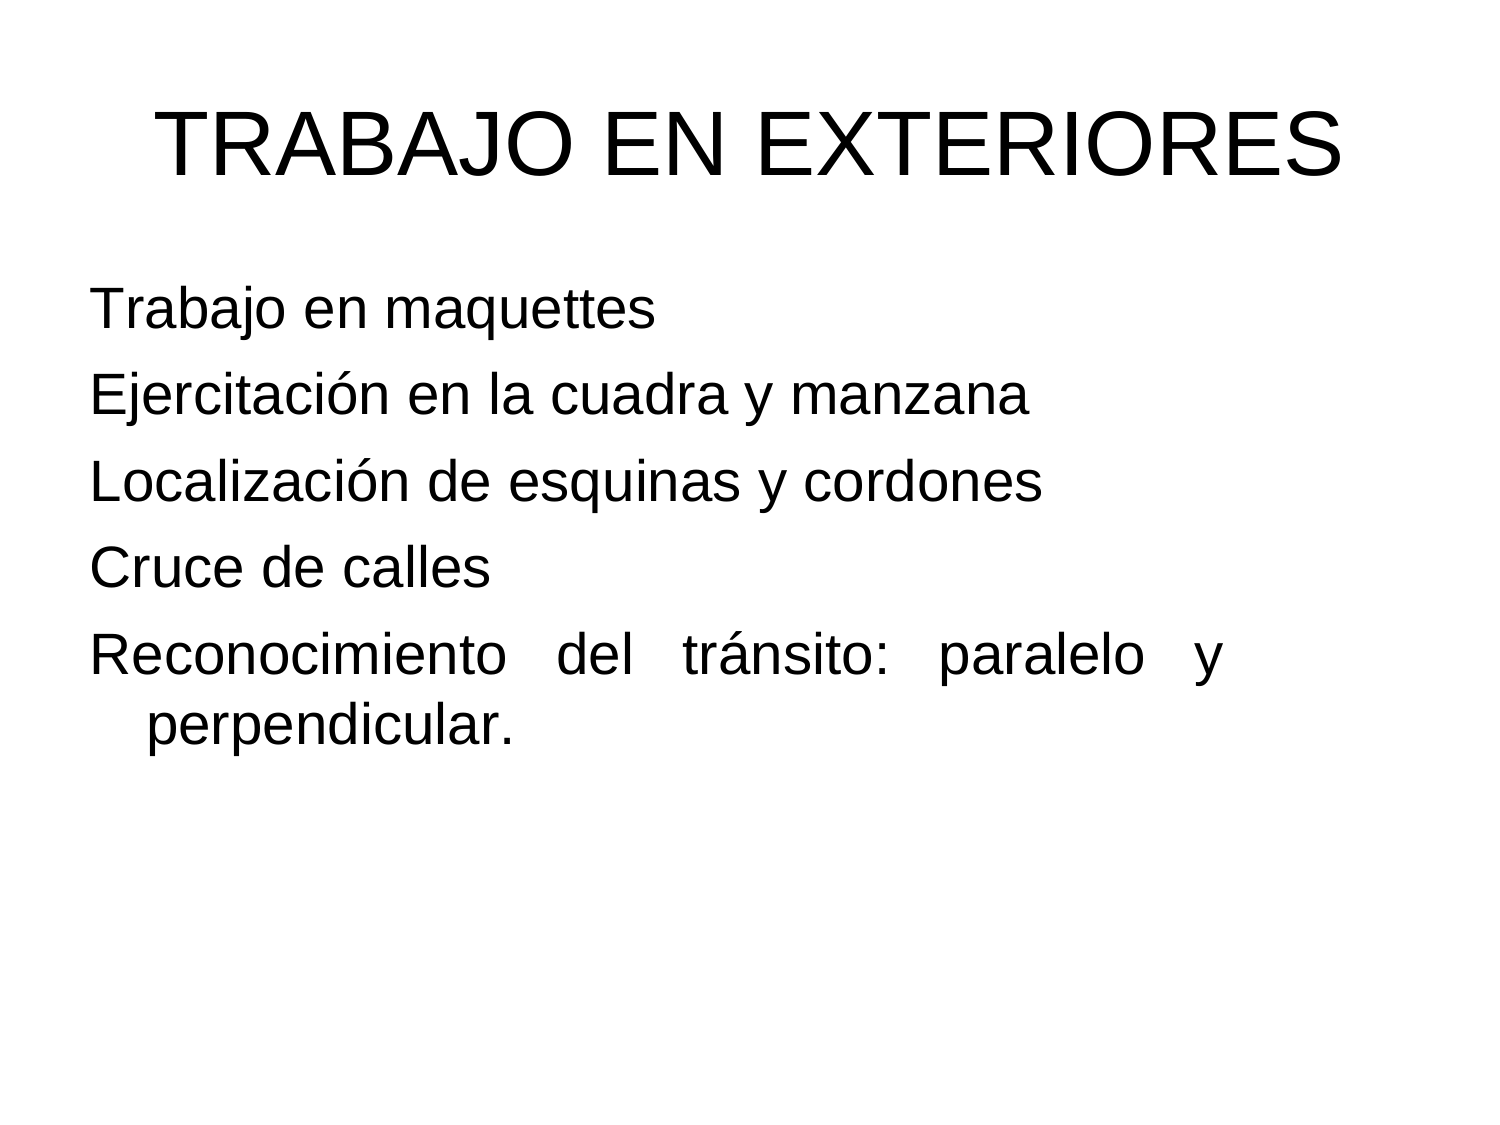

# TRABAJO EN EXTERIORES
Trabajo en maquettes
Ejercitación en la cuadra y manzana
Localización de esquinas y cordones
Cruce de calles
Reconocimiento del tránsito: paralelo y perpendicular.